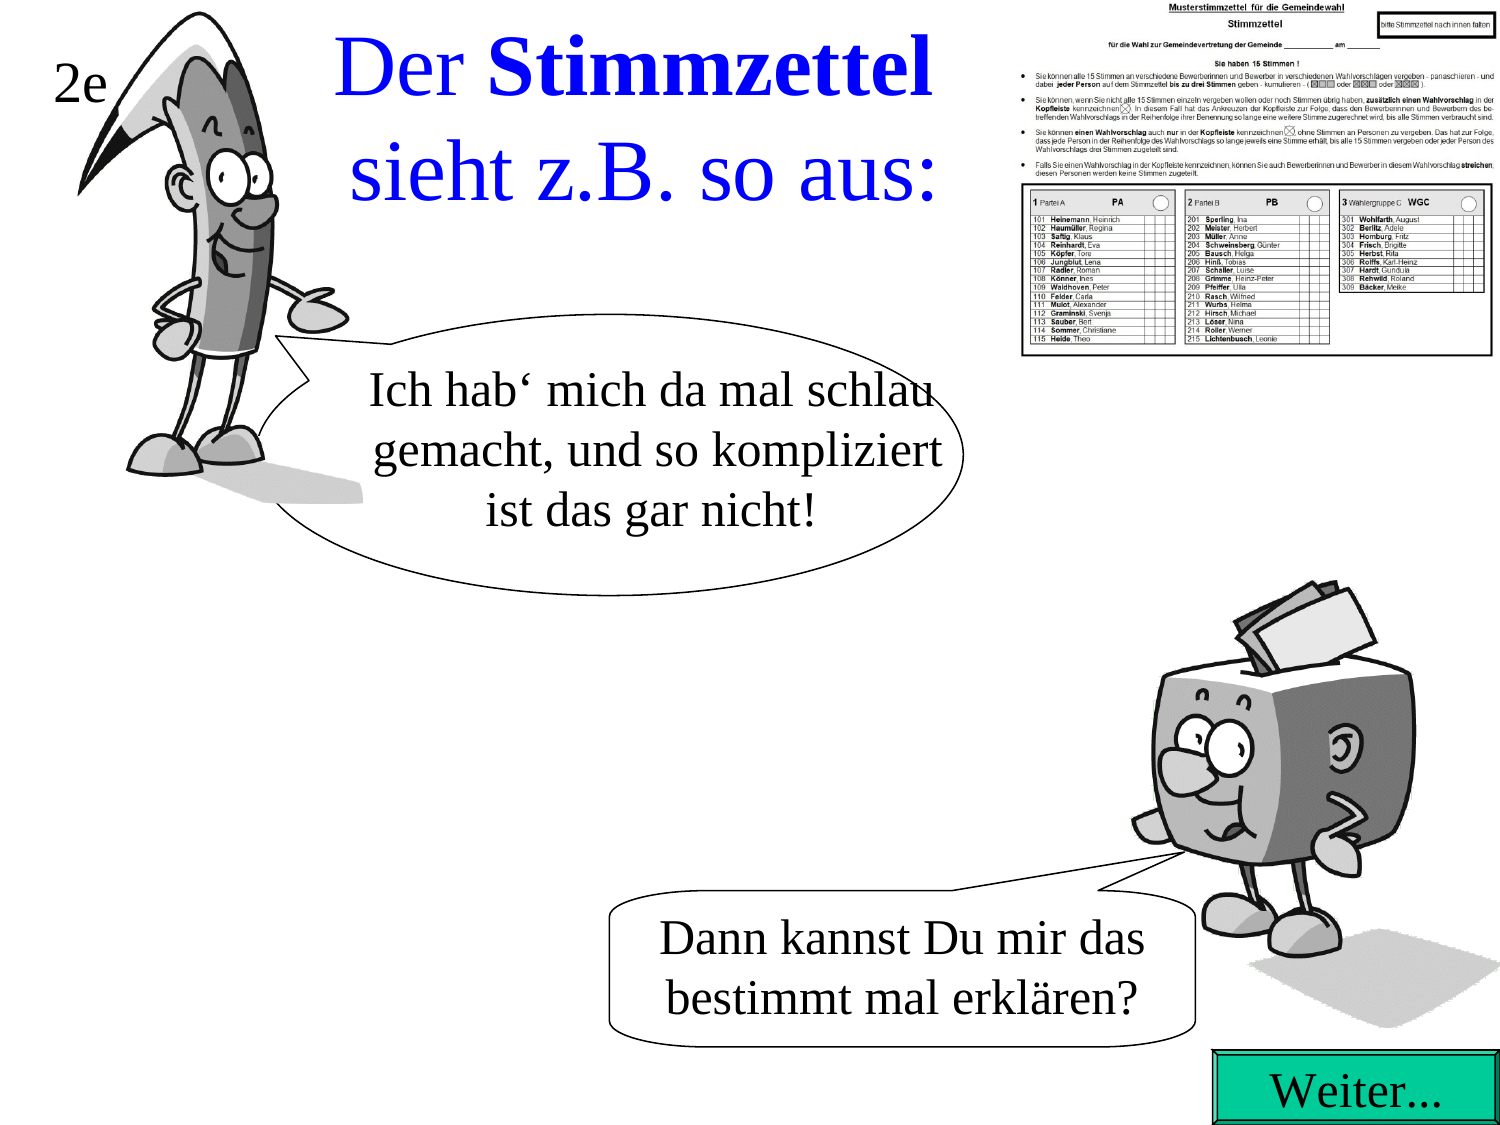

Der Stimmzettel sieht z.B. so aus:
2e
Ich hab‘ mich da mal schlau
 gemacht, und so kompliziert
ist das gar nicht!
Dann kannst Du mir das bestimmt mal erklären?
Weiter...